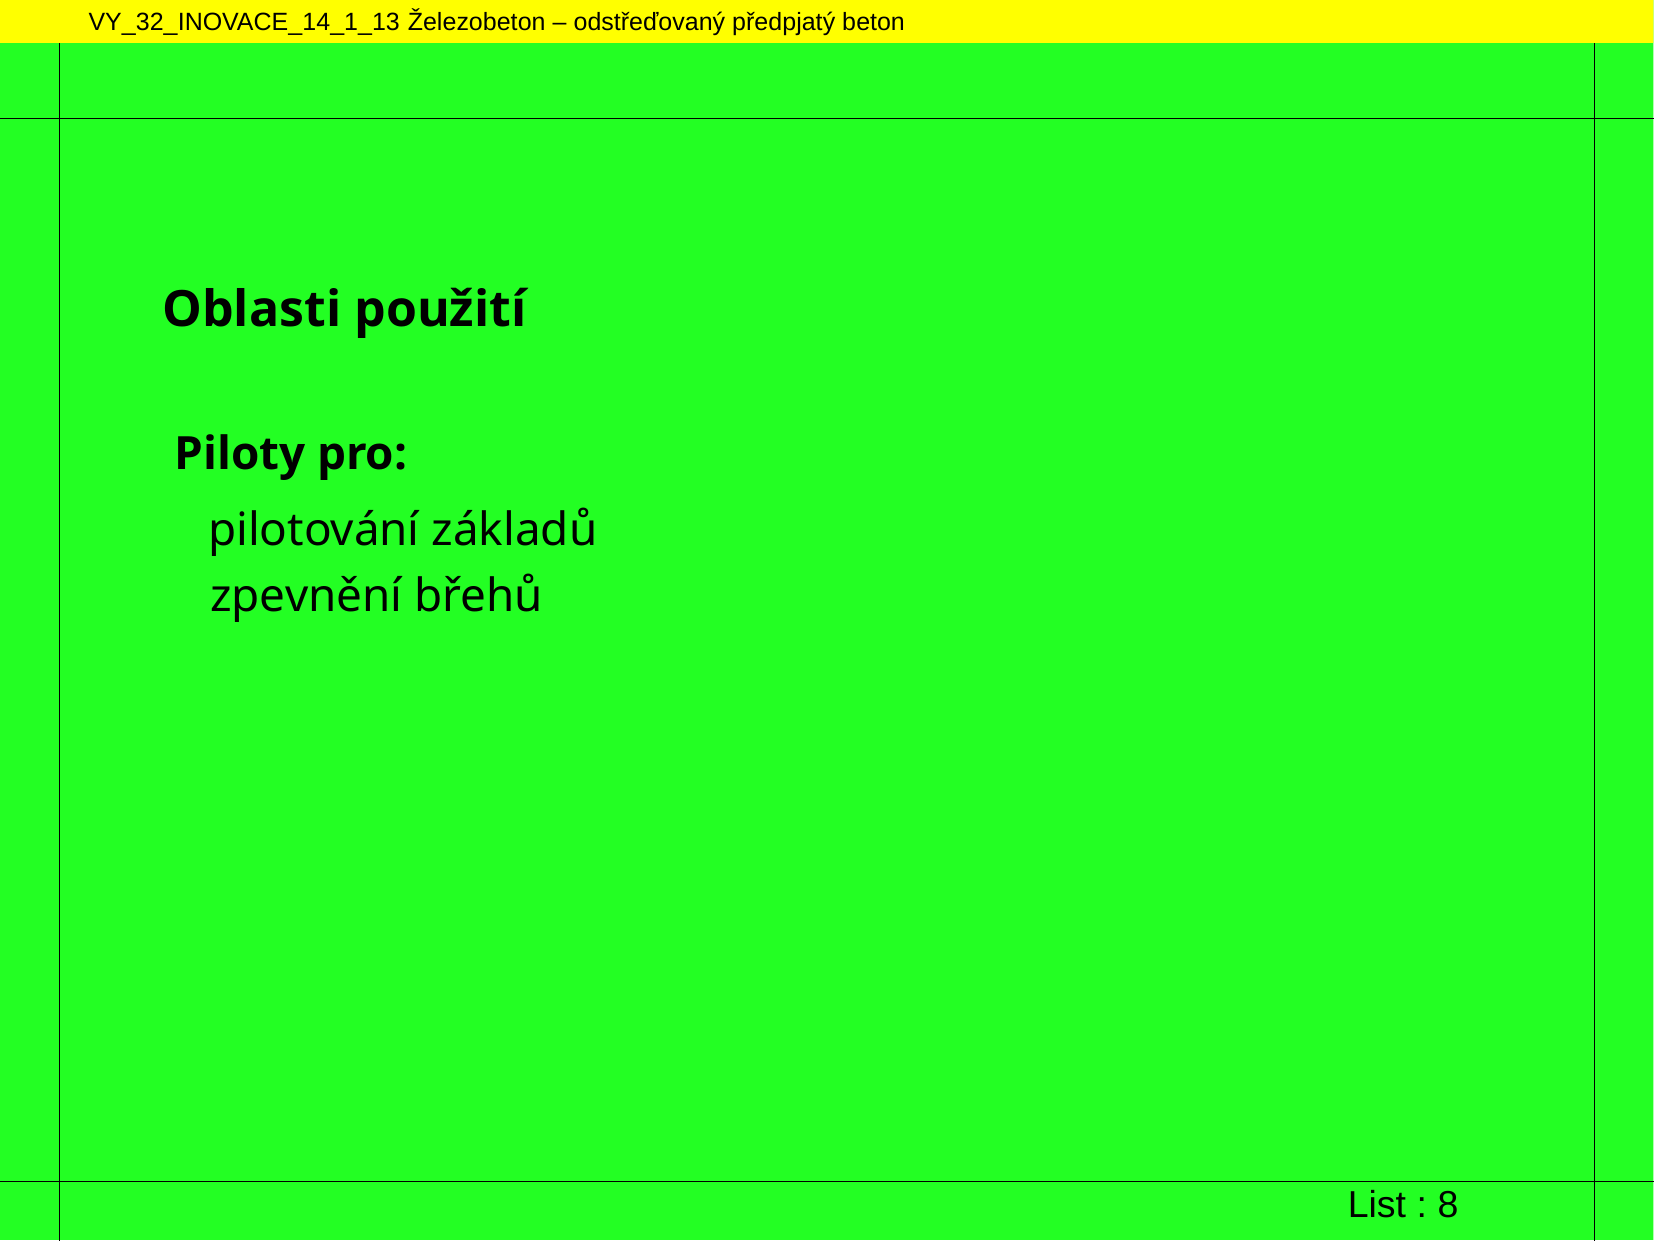

VY_32_INOVACE_14_1_13 Železobeton – odstřeďovaný předpjatý beton
Oblasti použití
 Piloty pro:
 pilotování základů
 zpevnění břehů
List :